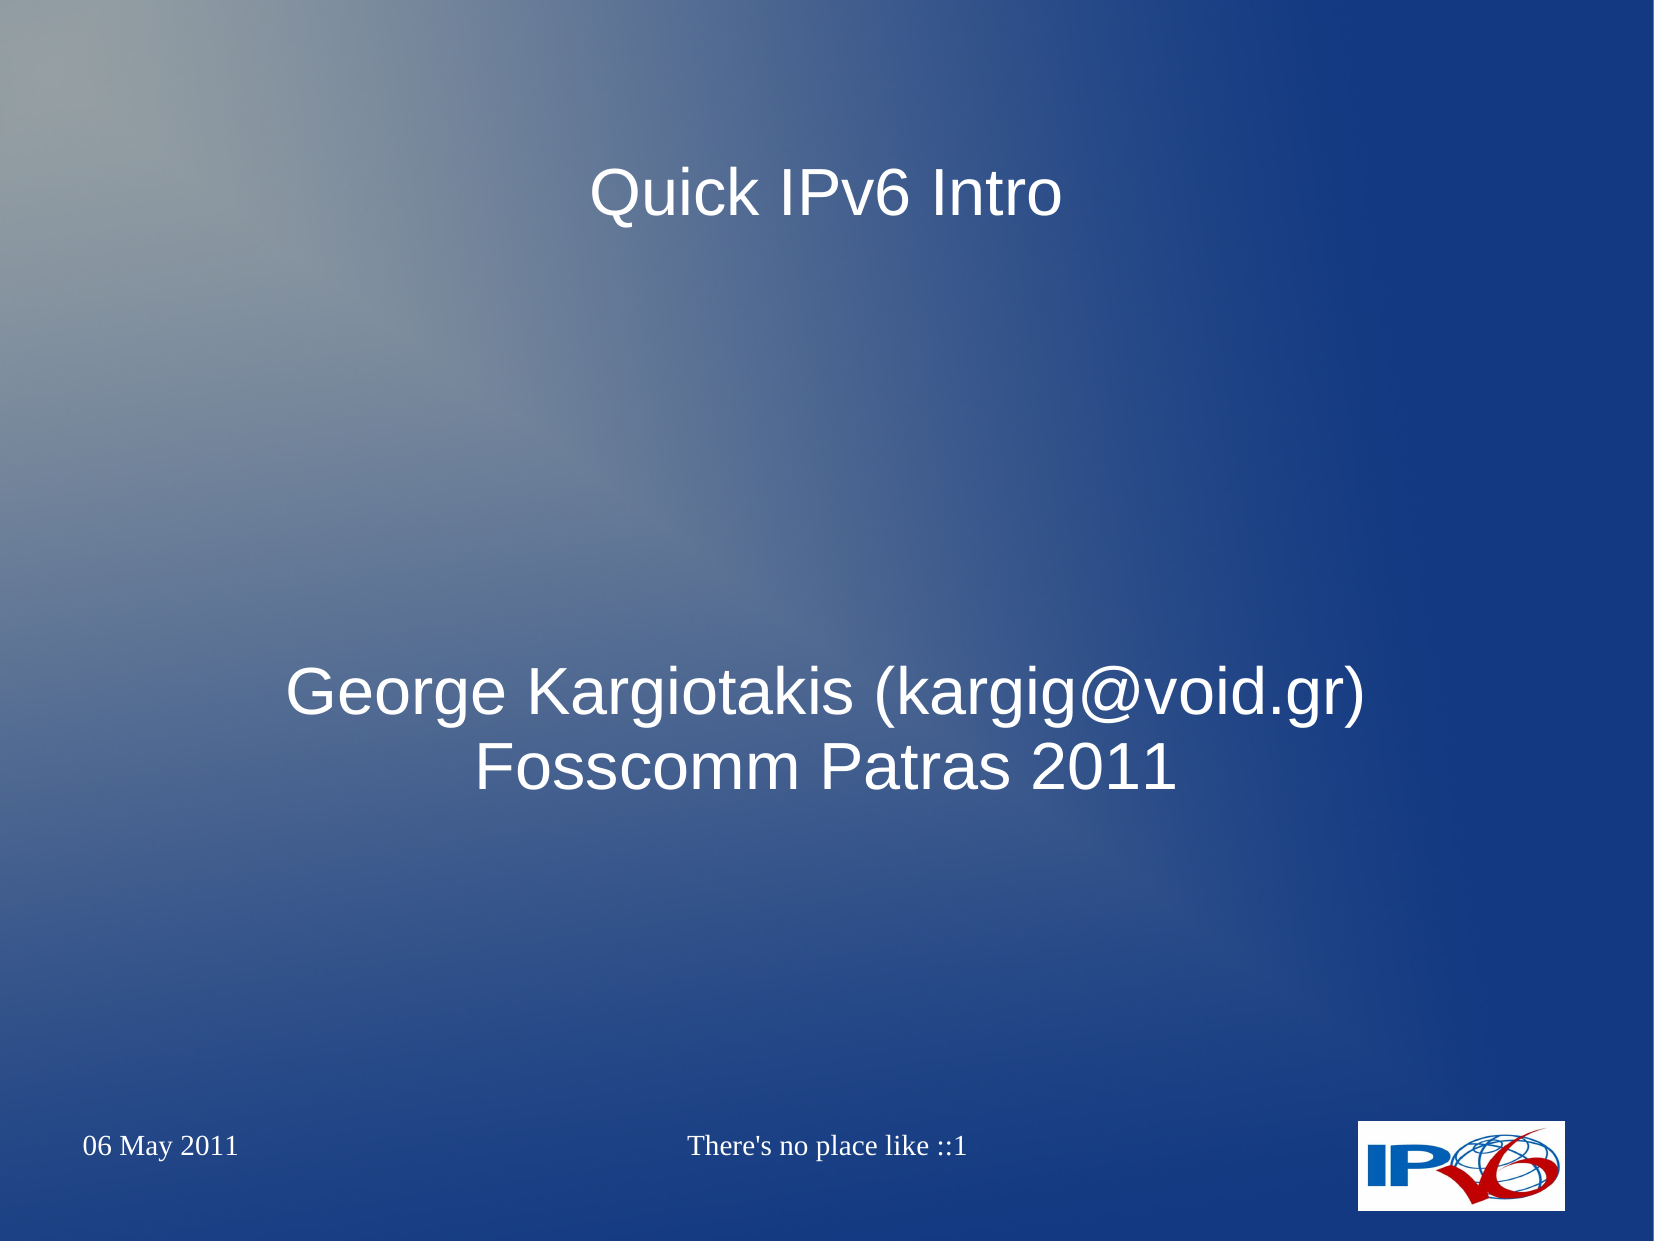

George Kargiotakis (kargig@void.gr)
Fosscomm Patras 2011
# Quick IPv6 Intro
06 May 2011
There's no place like ::1